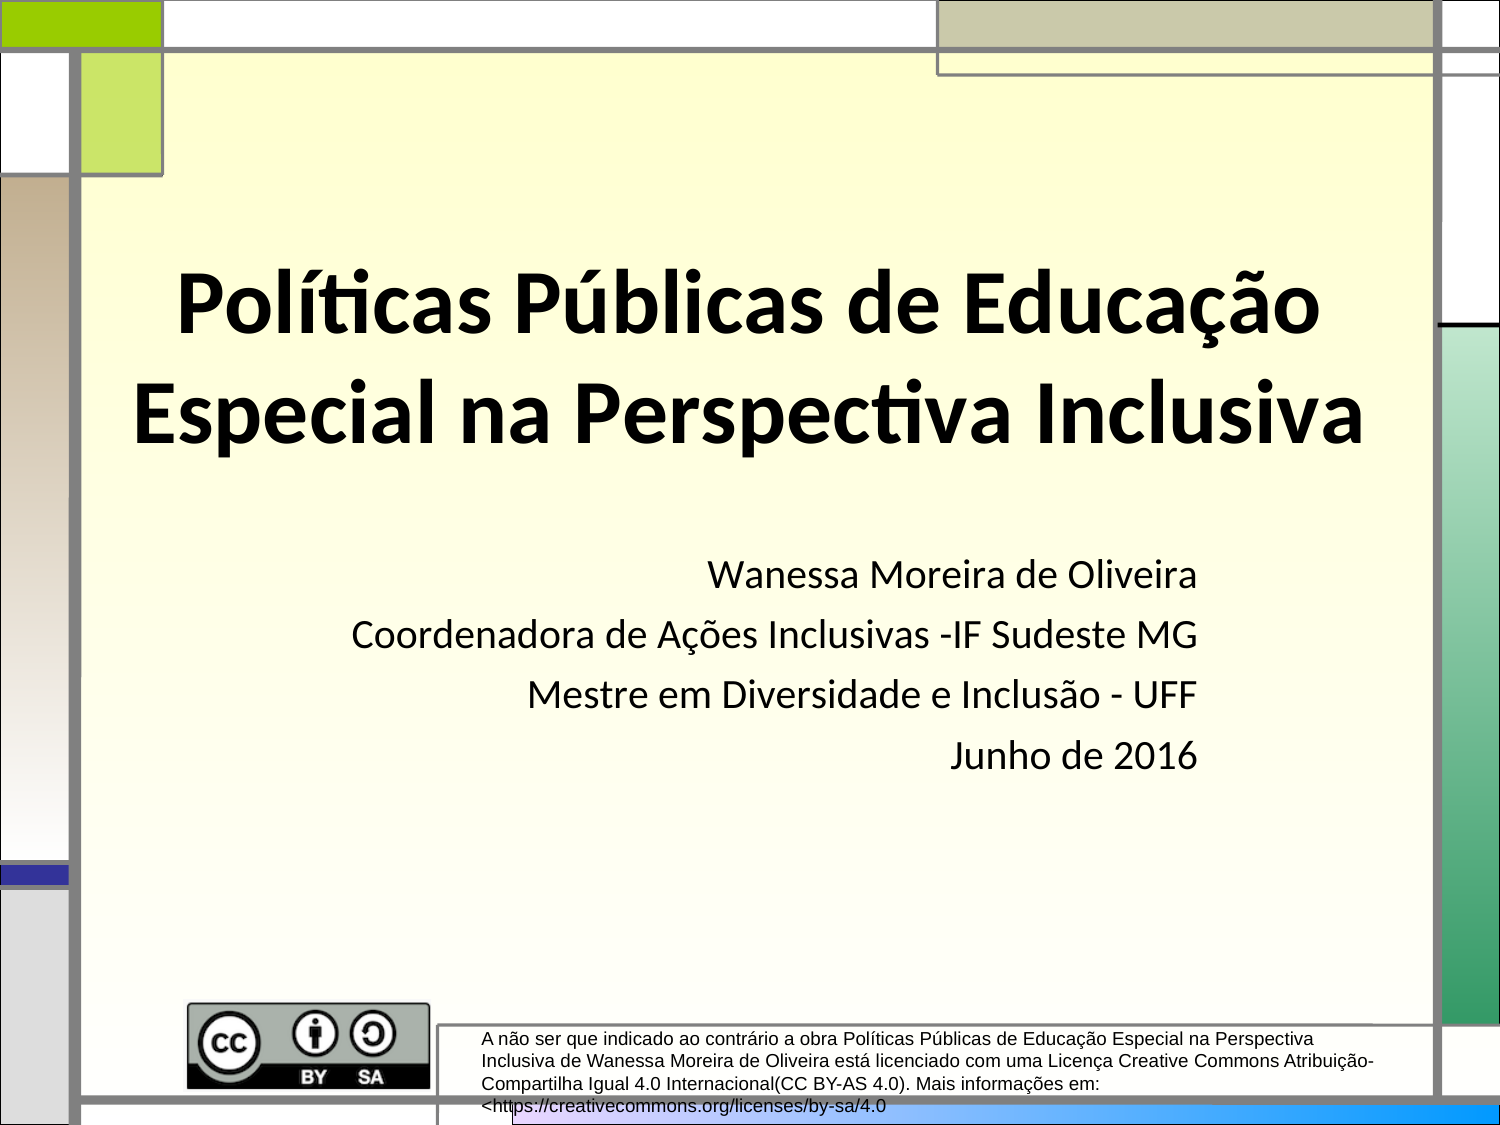

# Políticas Públicas de Educação Especial na Perspectiva Inclusiva
Wanessa Moreira de Oliveira
Coordenadora de Ações Inclusivas -IF Sudeste MG
Mestre em Diversidade e Inclusão - UFF
Junho de 2016
A não ser que indicado ao contrário a obra Políticas Públicas de Educação Especial na Perspectiva Inclusiva de Wanessa Moreira de Oliveira está licenciado com uma Licença Creative Commons Atribuição-Compartilha Igual 4.0 Internacional(CC BY-AS 4.0). Mais informações em:  <https://creativecommons.org/licenses/by-sa/4.0